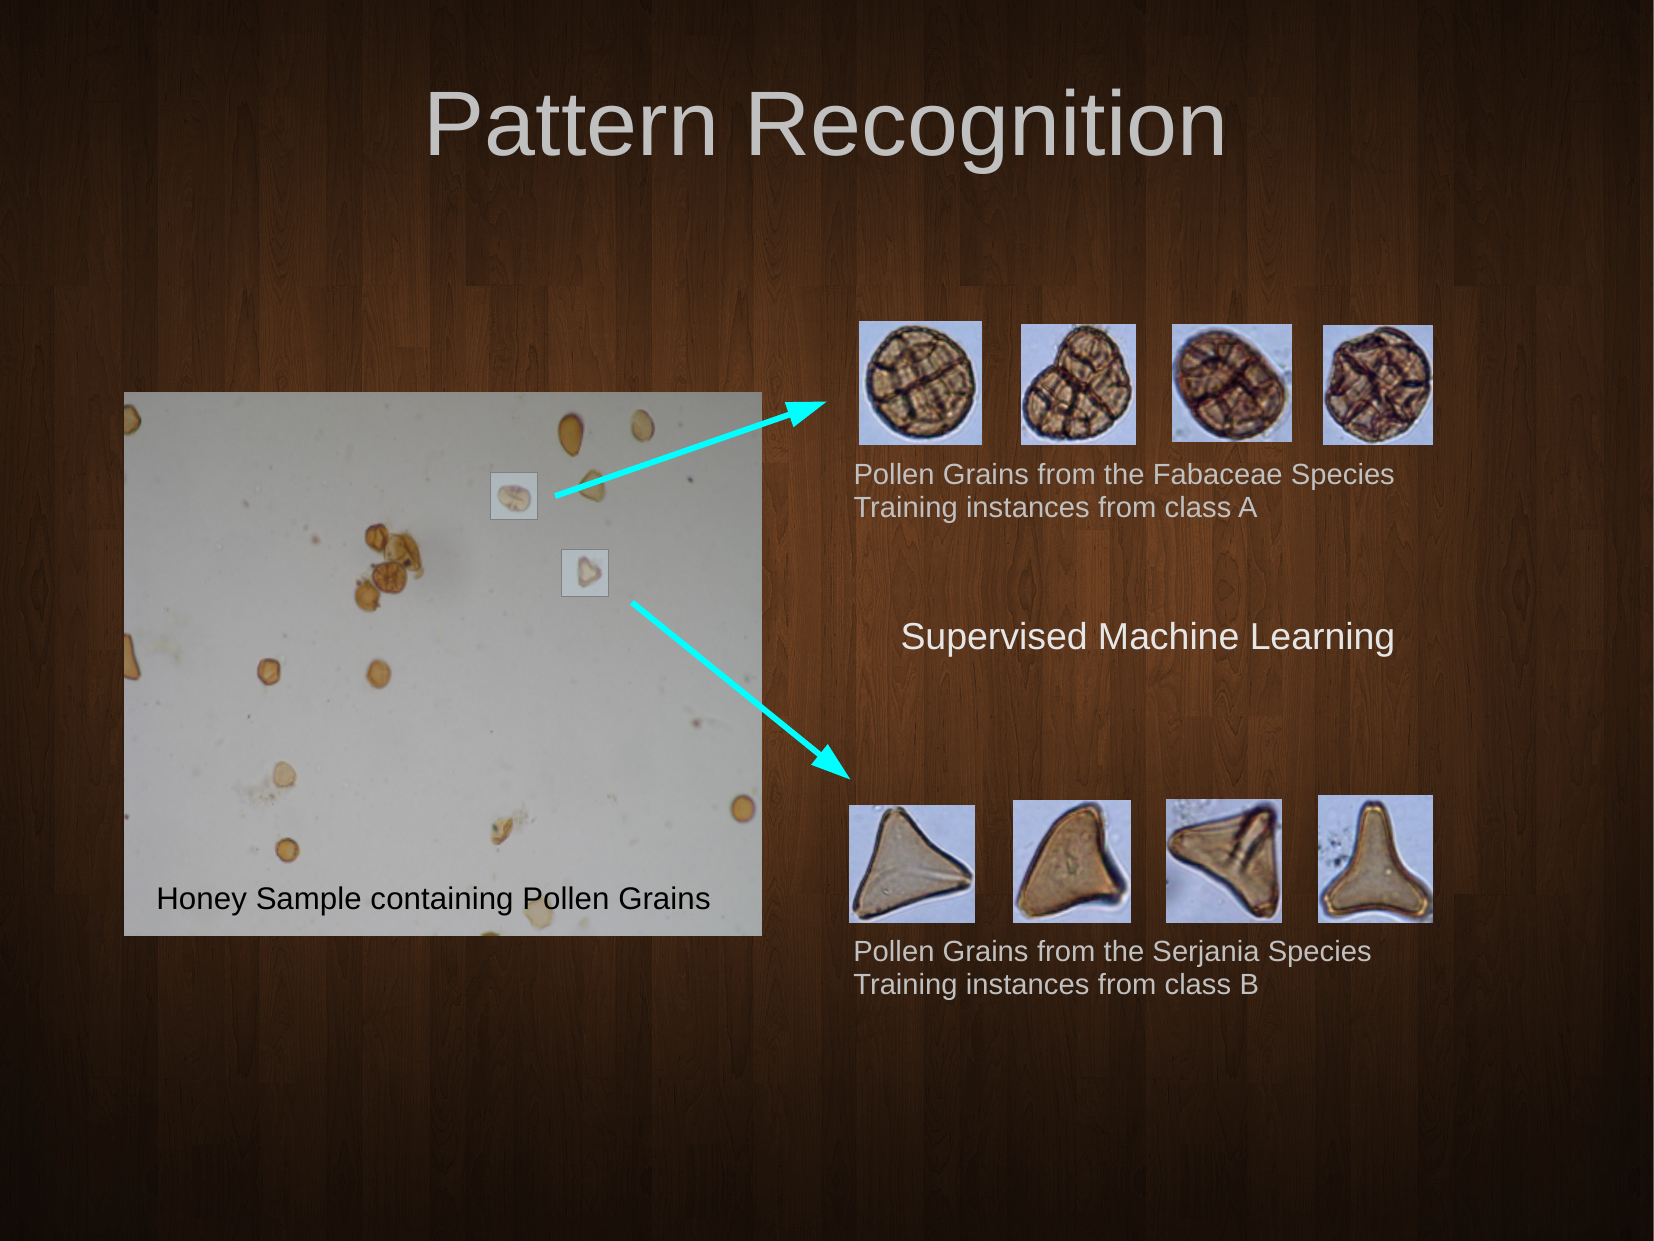

# Pattern Recognition
Pollen Grains from the Fabaceae Species
Training instances from class A
Supervised Machine Learning
Honey Sample containing Pollen Grains
Pollen Grains from the Serjania Species
Training instances from class B